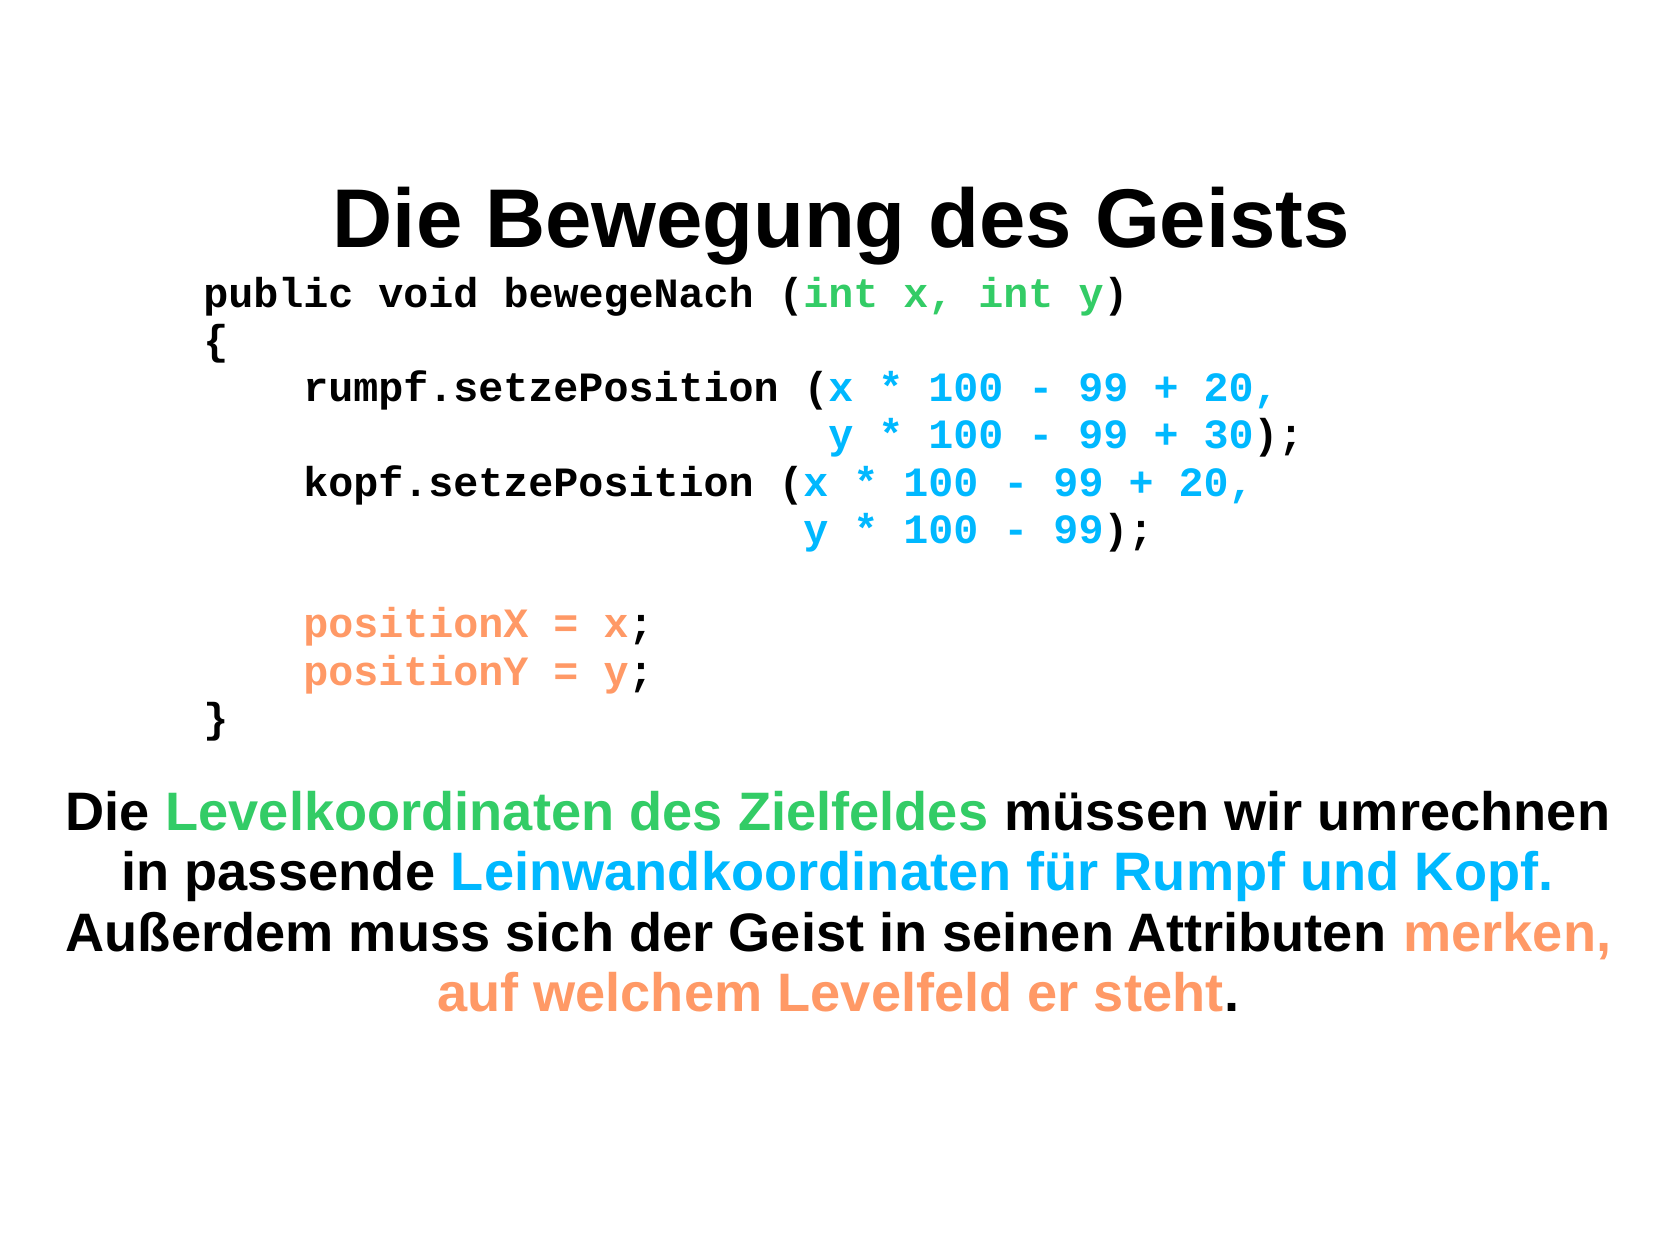

Die Bewegung des Geists
 public void bewegeNach (int x, int y)
 {
 rumpf.setzePosition (x * 100 - 99 + 20,
 y * 100 - 99 + 30);
 kopf.setzePosition (x * 100 - 99 + 20,
 y * 100 - 99);
 positionX = x;
 positionY = y;
 }
Die Levelkoordinaten des Zielfeldes müssen wir umrechnen in passende Leinwandkoordinaten für Rumpf und Kopf. Außerdem muss sich der Geist in seinen Attributen merken, auf welchem Levelfeld er steht.